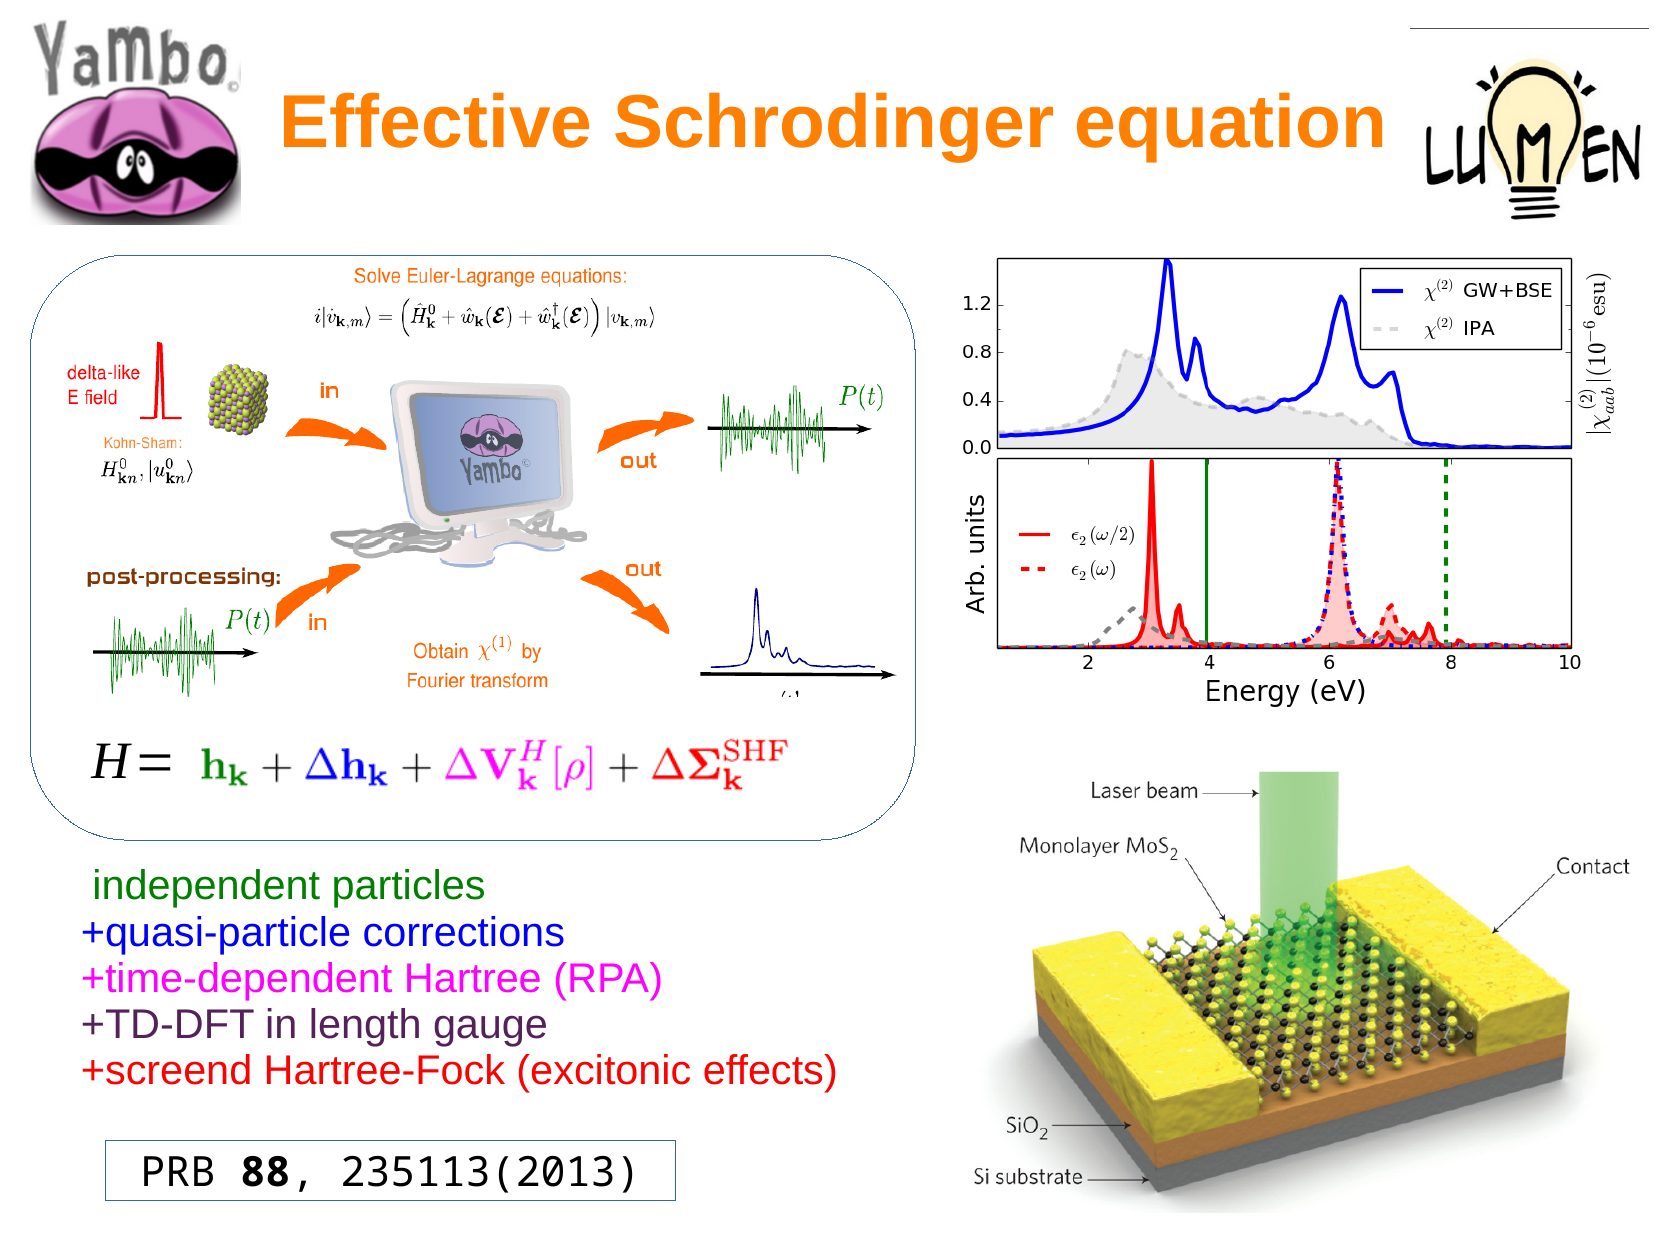

# Effective Schrodinger equation
 independent particles
+quasi-particle corrections
+time-dependent Hartree (RPA)
+TD-DFT in length gauge
+screend Hartree-Fock (excitonic effects)
PRB 88, 235113(2013)